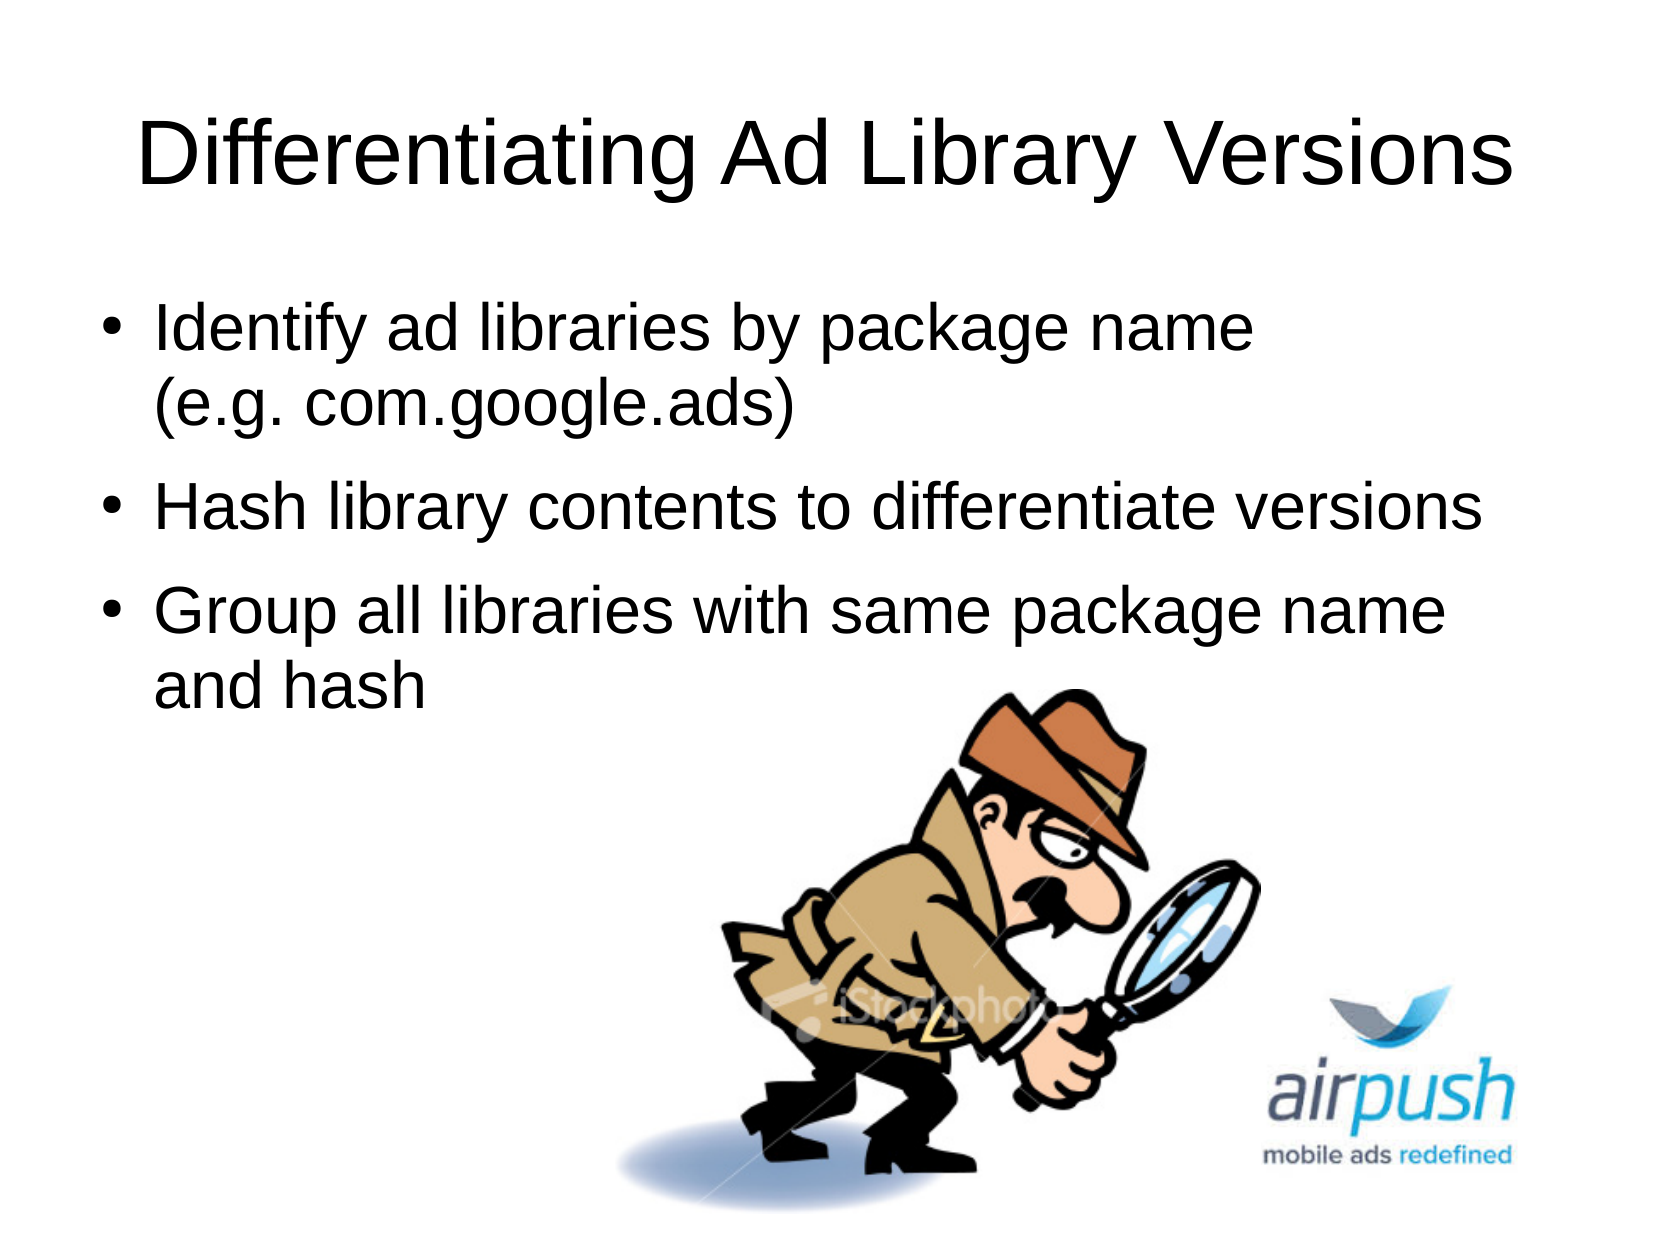

# Differentiating Ad Library Versions
Identify ad libraries by package name
(e.g. com.google.ads)
Hash library contents to differentiate versions
Group all libraries with same package name and hash